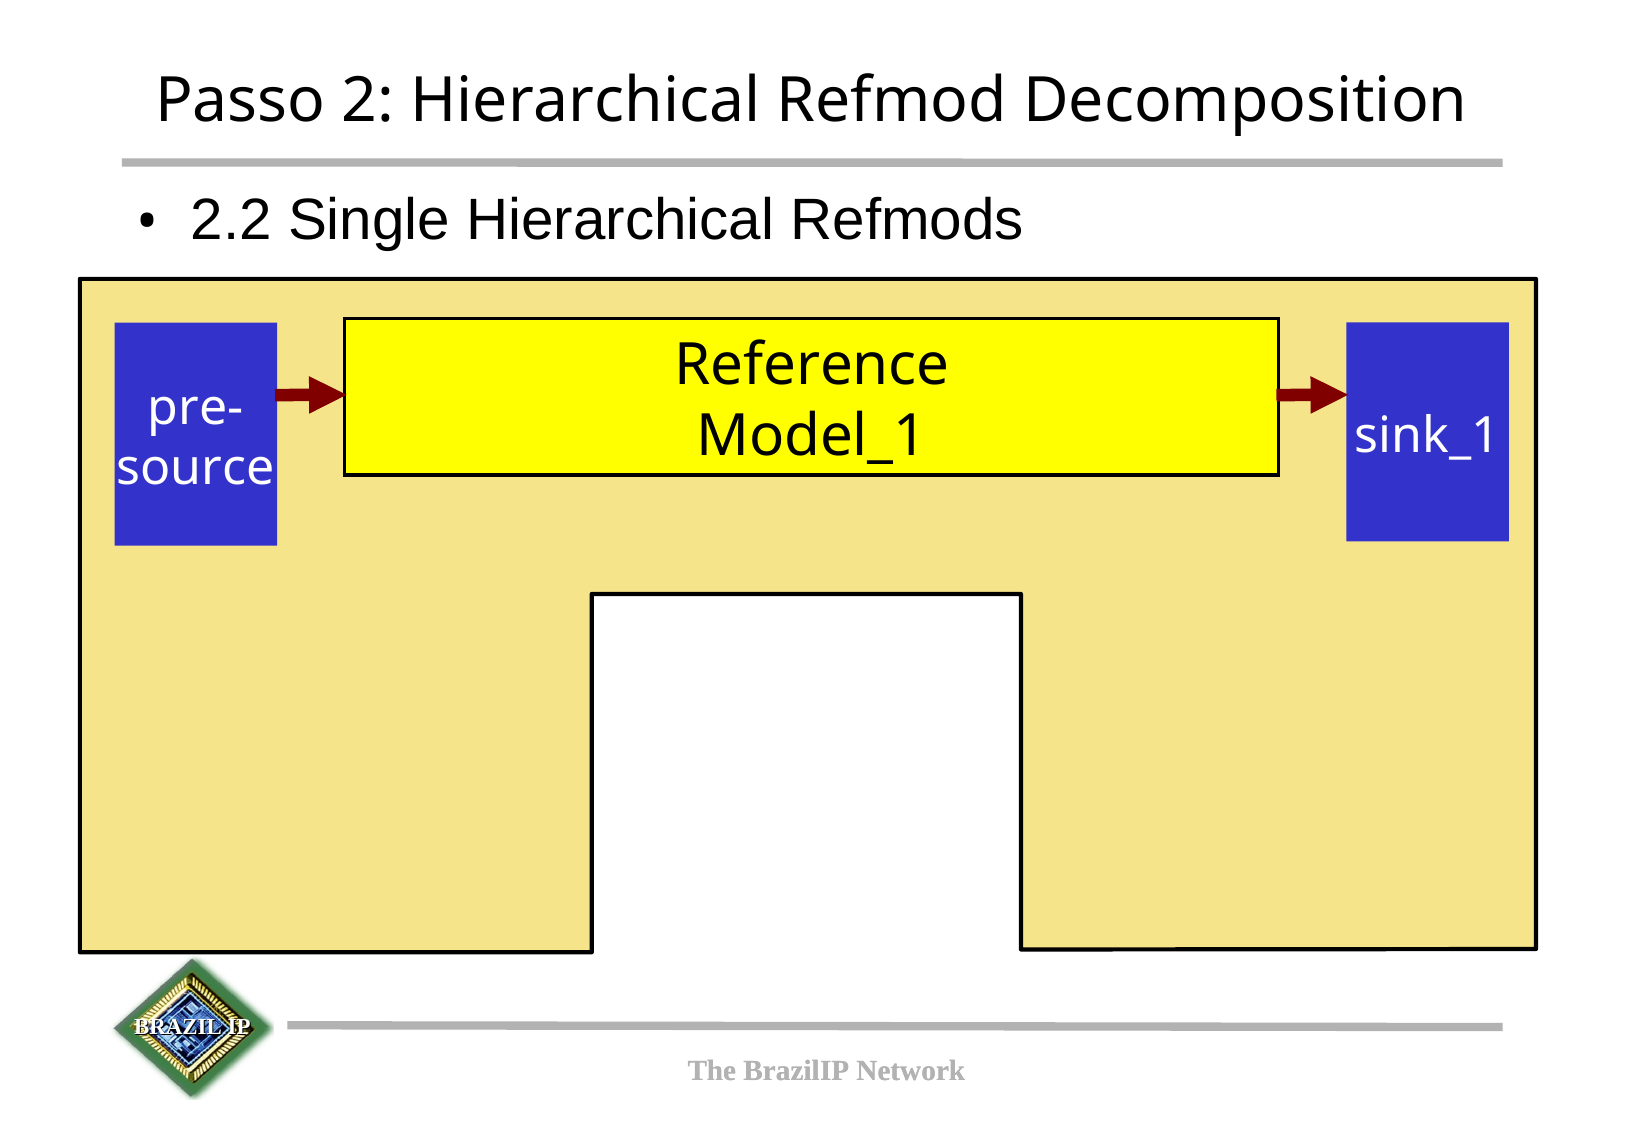

# Passo 2: Hierarchical Refmod Decomposition
2.2 Single Hierarchical Refmods
Reference
Model_1
sink_1
pre-
source